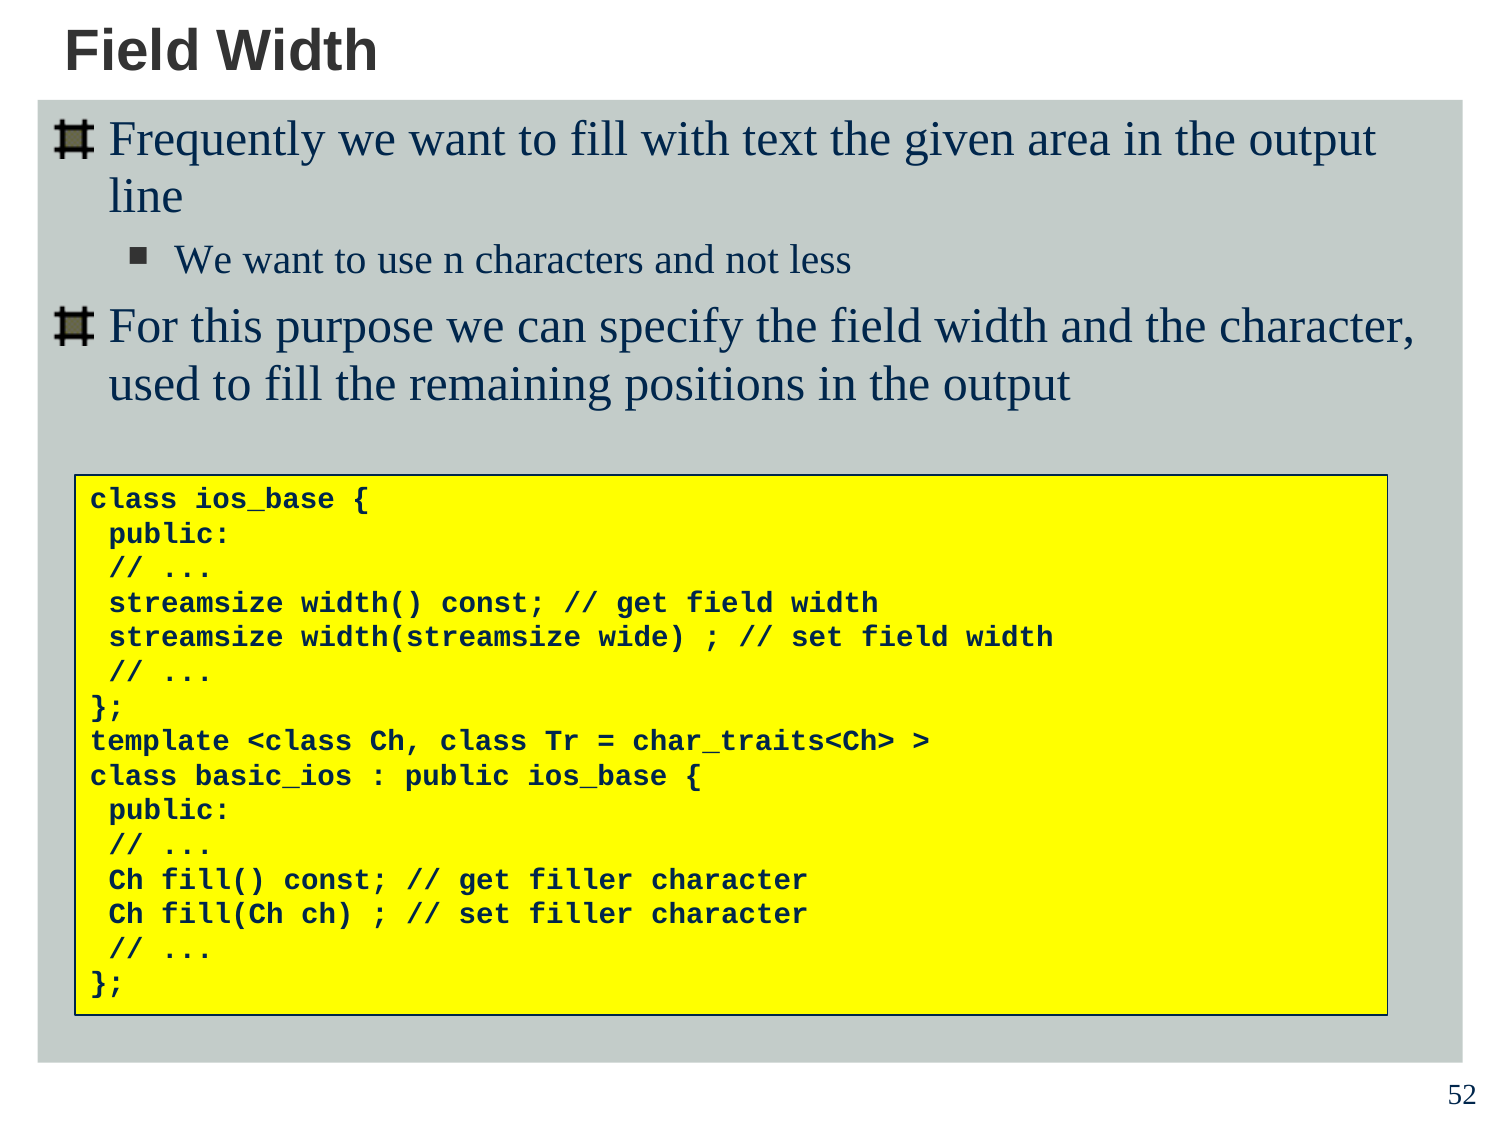

# Field Width
Frequently we want to fill with text the given area in the output line
We want to use n characters and not less
For this purpose we can specify the field width and the character, used to fill the remaining positions in the output
class ios_base {
	public:
	// ...
	streamsize width() const; // get field width
	streamsize width(streamsize wide) ; // set field width
	// ...
};
template <class Ch, class Tr = char_traits<Ch> >
class basic_ios : public ios_base {
	public:
	// ...
	Ch fill() const; // get filler character
	Ch fill(Ch ch) ; // set filler character
	// ...
};